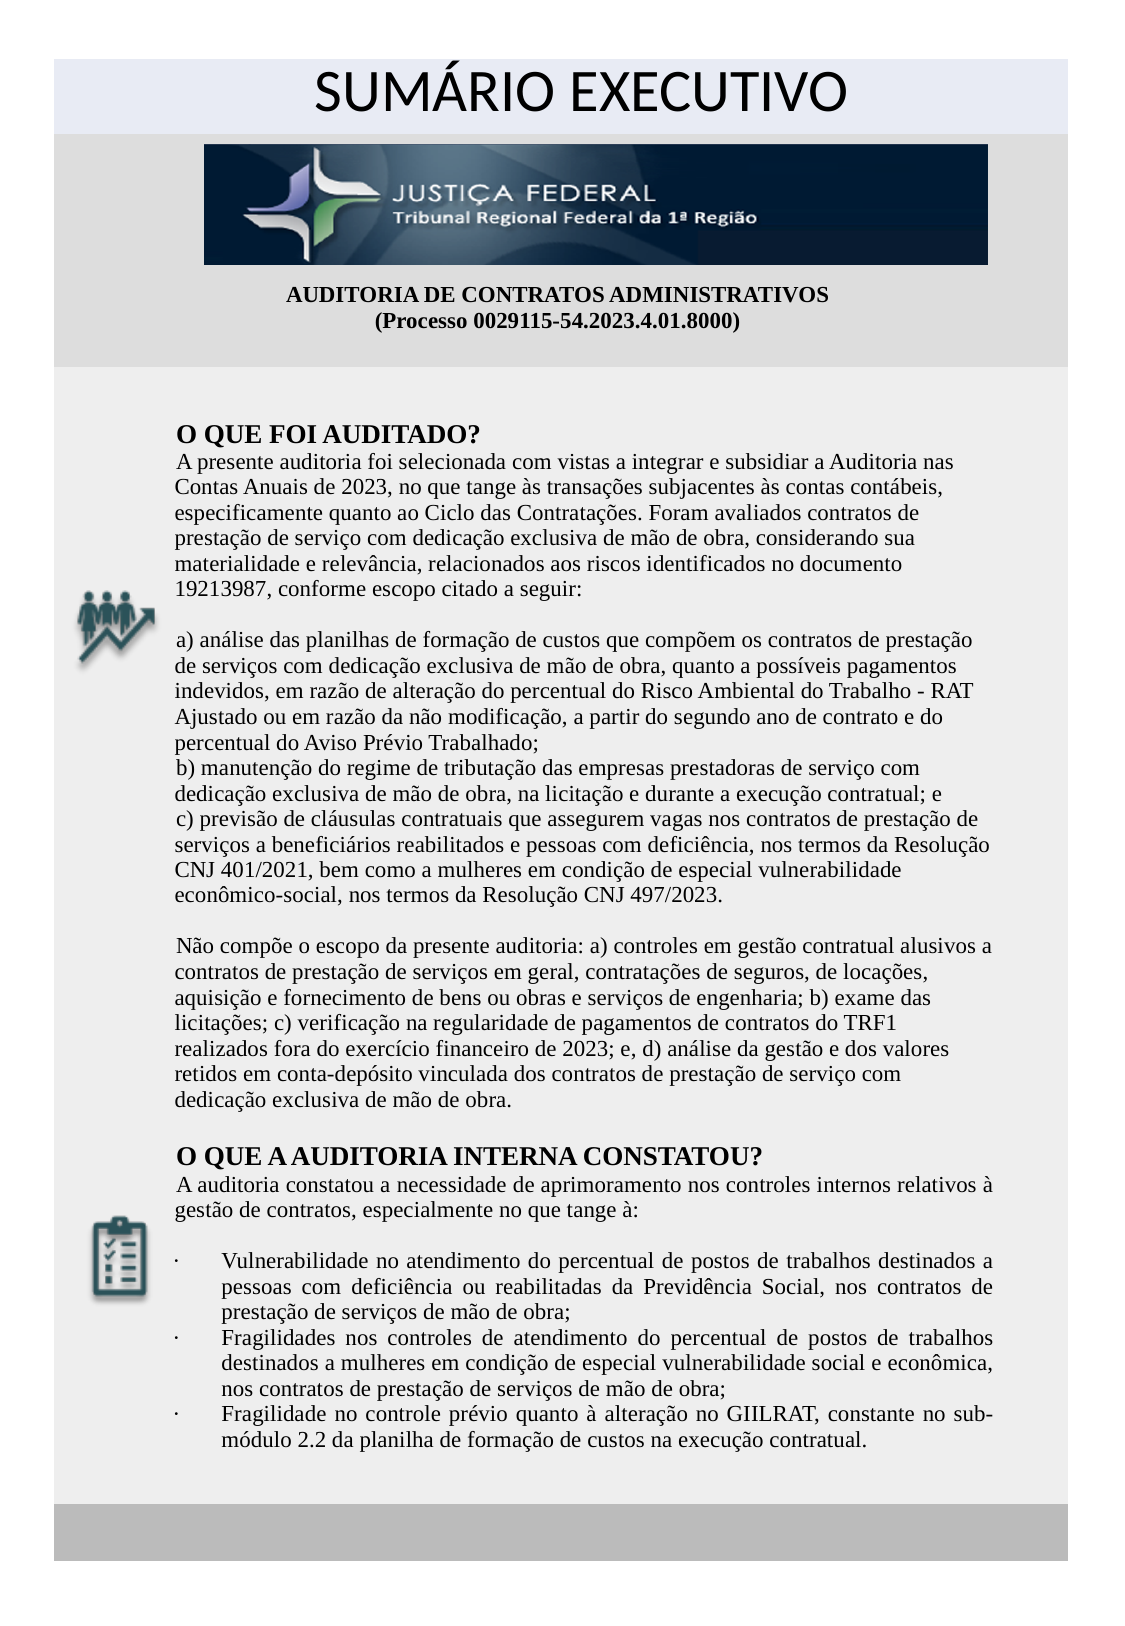

| SUMÁRIO EXECUTIVO | | |
| --- | --- | --- |
| AUDITORIA DE CONTRATOS ADMINISTRATIVOS (Processo 0029115-54.2023.4.01.8000) | | |
| | O QUE FOI AUDITADO? A presente auditoria foi selecionada com vistas a integrar e subsidiar a Auditoria nas Contas Anuais de 2023, no que tange às transações subjacentes às contas contábeis, especificamente quanto ao Ciclo das Contratações. Foram avaliados contratos de prestação de serviço com dedicação exclusiva de mão de obra, considerando sua materialidade e relevância, relacionados aos riscos identificados no documento 19213987, conforme escopo citado a seguir: a) análise das planilhas de formação de custos que compõem os contratos de prestação de serviços com dedicação exclusiva de mão de obra, quanto a possíveis pagamentos indevidos, em razão de alteração do percentual do Risco Ambiental do Trabalho - RAT Ajustado ou em razão da não modificação, a partir do segundo ano de contrato e do percentual do Aviso Prévio Trabalhado; b) manutenção do regime de tributação das empresas prestadoras de serviço com dedicação exclusiva de mão de obra, na licitação e durante a execução contratual; e c) previsão de cláusulas contratuais que assegurem vagas nos contratos de prestação de serviços a beneficiários reabilitados e pessoas com deficiência, nos termos da Resolução CNJ 401/2021, bem como a mulheres em condição de especial vulnerabilidade econômico-social, nos termos da Resolução CNJ 497/2023. Não compõe o escopo da presente auditoria: a) controles em gestão contratual alusivos a contratos de prestação de serviços em geral, contratações de seguros, de locações, aquisição e fornecimento de bens ou obras e serviços de engenharia; b) exame das licitações; c) verificação na regularidade de pagamentos de contratos do TRF1 realizados fora do exercício financeiro de 2023; e, d) análise da gestão e dos valores retidos em conta-depósito vinculada dos contratos de prestação de serviço com dedicação exclusiva de mão de obra. O QUE A AUDITORIA INTERNA CONSTATOU? A auditoria constatou a necessidade de aprimoramento nos controles internos relativos à gestão de contratos, especialmente no que tange à: Vulnerabilidade no atendimento do percentual de postos de trabalhos destinados a pessoas com deficiência ou reabilitadas da Previdência Social, nos contratos de prestação de serviços de mão de obra; Fragilidades nos controles de atendimento do percentual de postos de trabalhos destinados a mulheres em condição de especial vulnerabilidade social e econômica, nos contratos de prestação de serviços de mão de obra; Fragilidade no controle prévio quanto à alteração no GIILRAT, constante no sub-módulo 2.2 da planilha de formação de custos na execução contratual. | |
| | | |